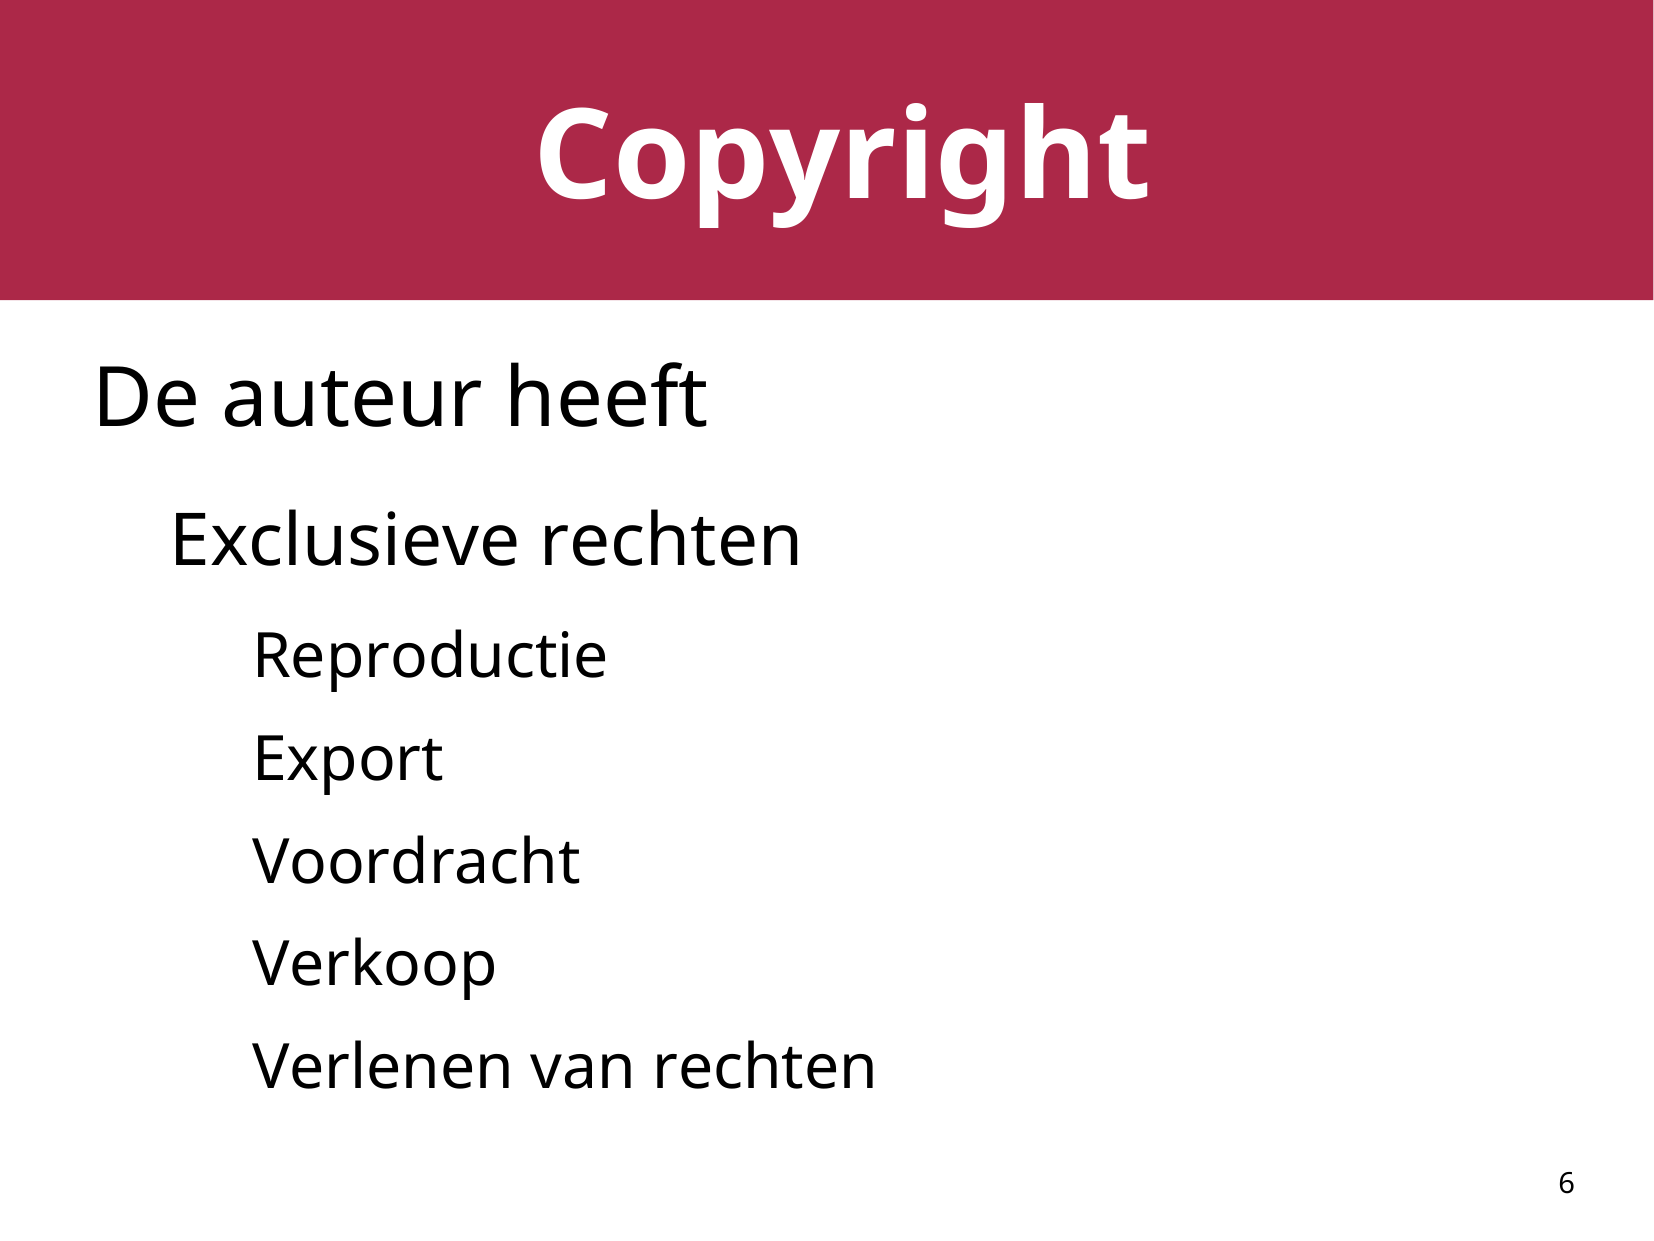

# Copyright
De auteur heeft
Exclusieve rechten
Reproductie
Export
Voordracht
Verkoop
Verlenen van rechten
6